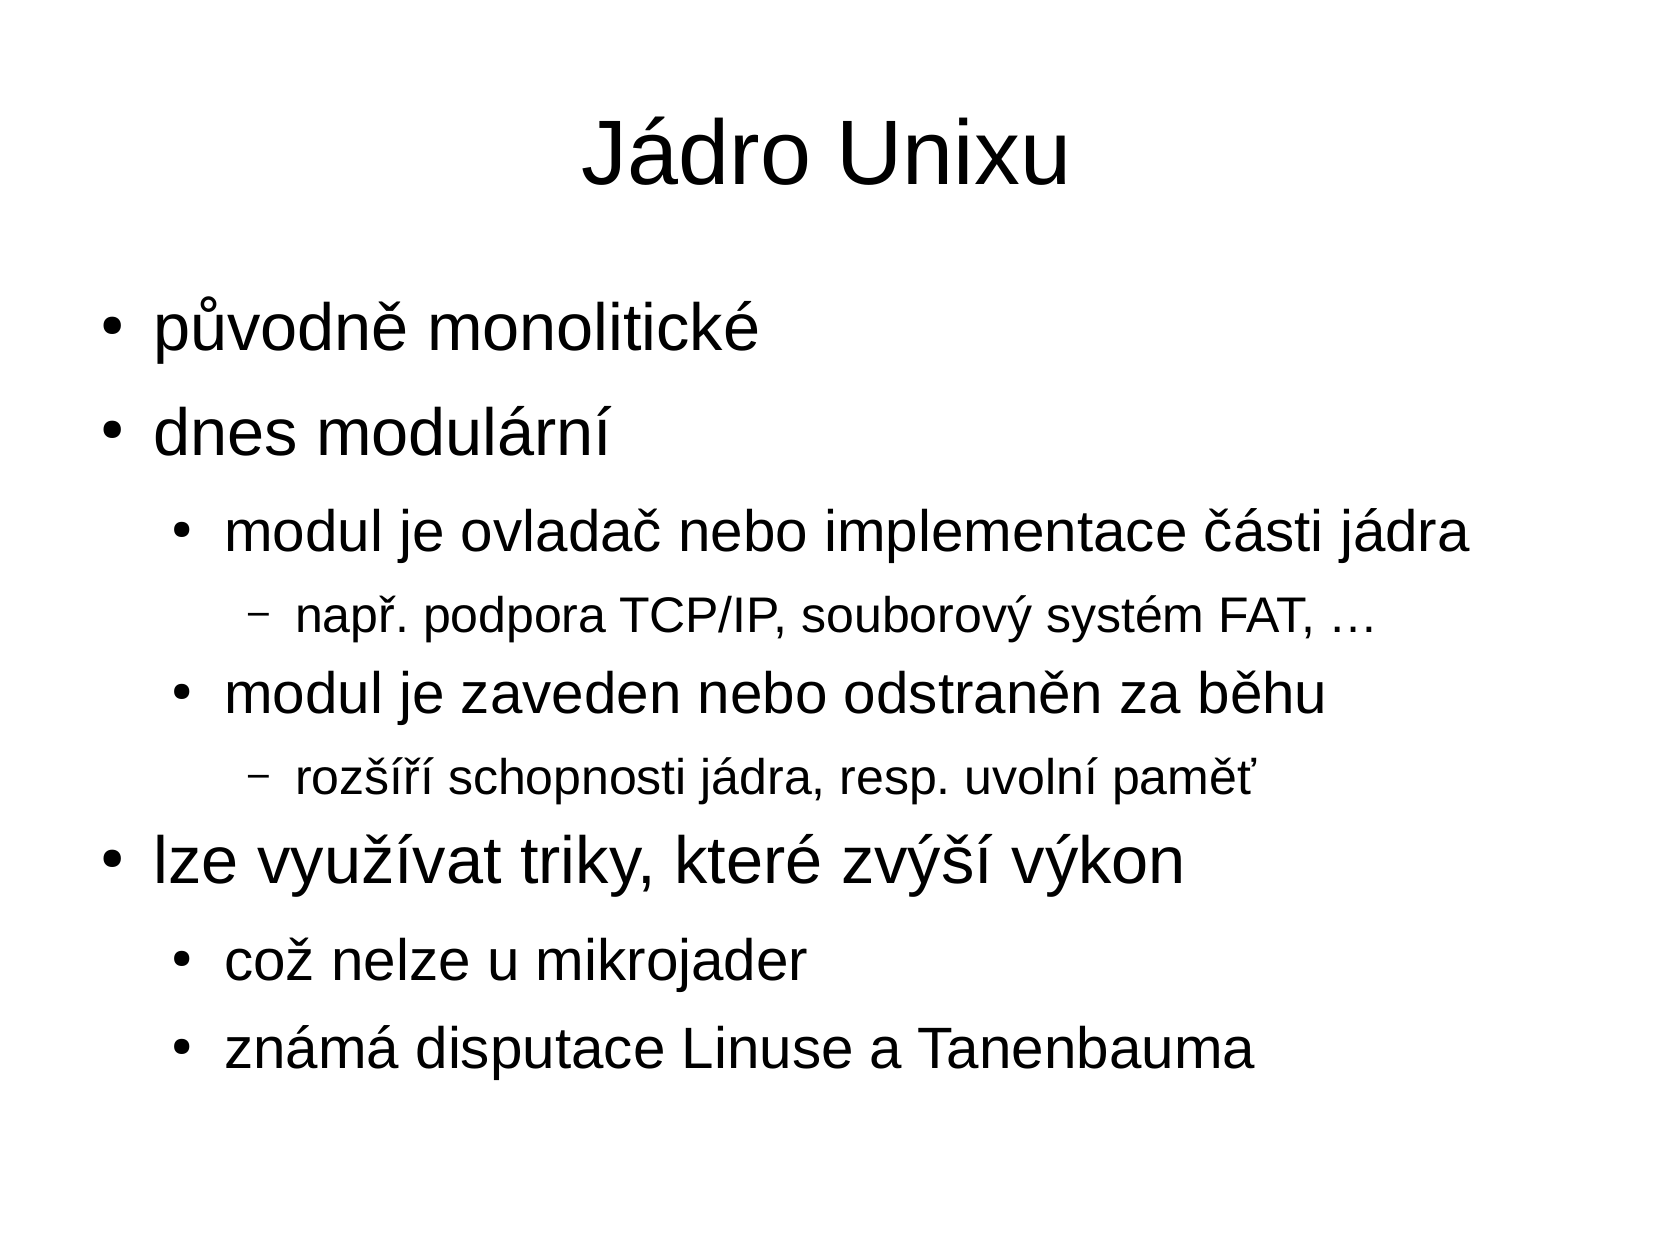

# Jádro Unixu
původně monolitické
dnes modulární
modul je ovladač nebo implementace části jádra
např. podpora TCP/IP, souborový systém FAT, …
modul je zaveden nebo odstraněn za běhu
rozšíří schopnosti jádra, resp. uvolní paměť
lze využívat triky, které zvýší výkon
což nelze u mikrojader
známá disputace Linuse a Tanenbauma